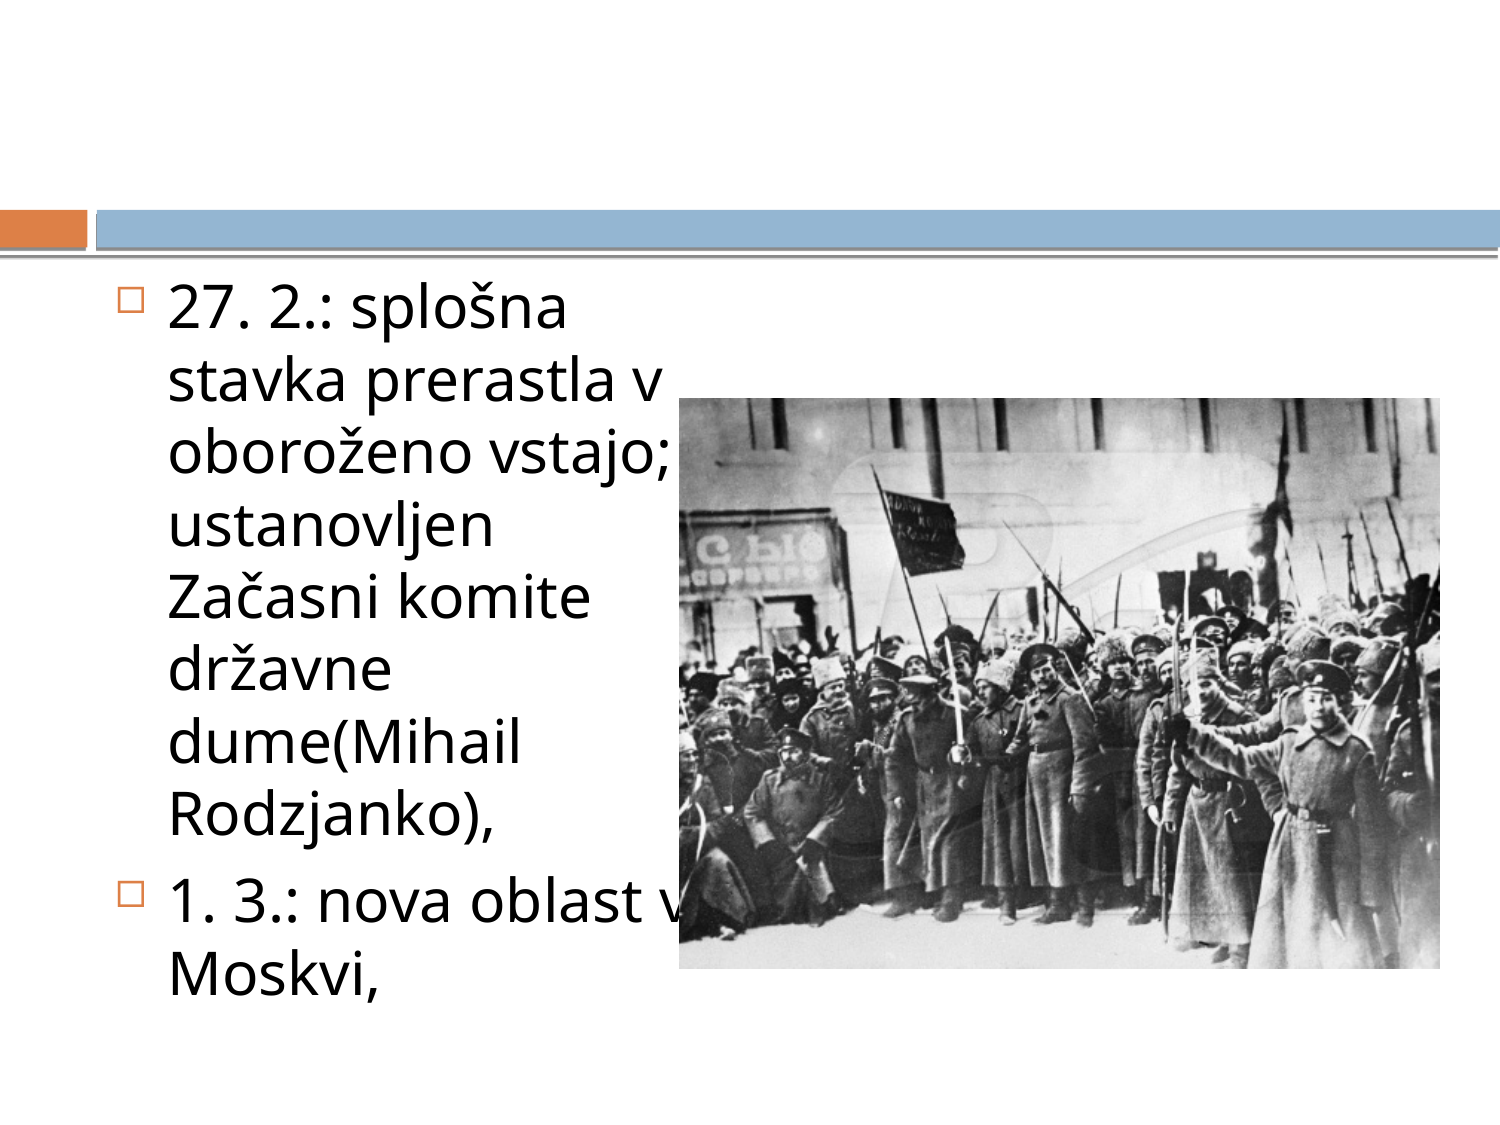

#
27. 2.: splošna stavka prerastla v oboroženo vstajo; ustanovljen Začasni komite državne dume(Mihail Rodzjanko),
1. 3.: nova oblast v Moskvi,